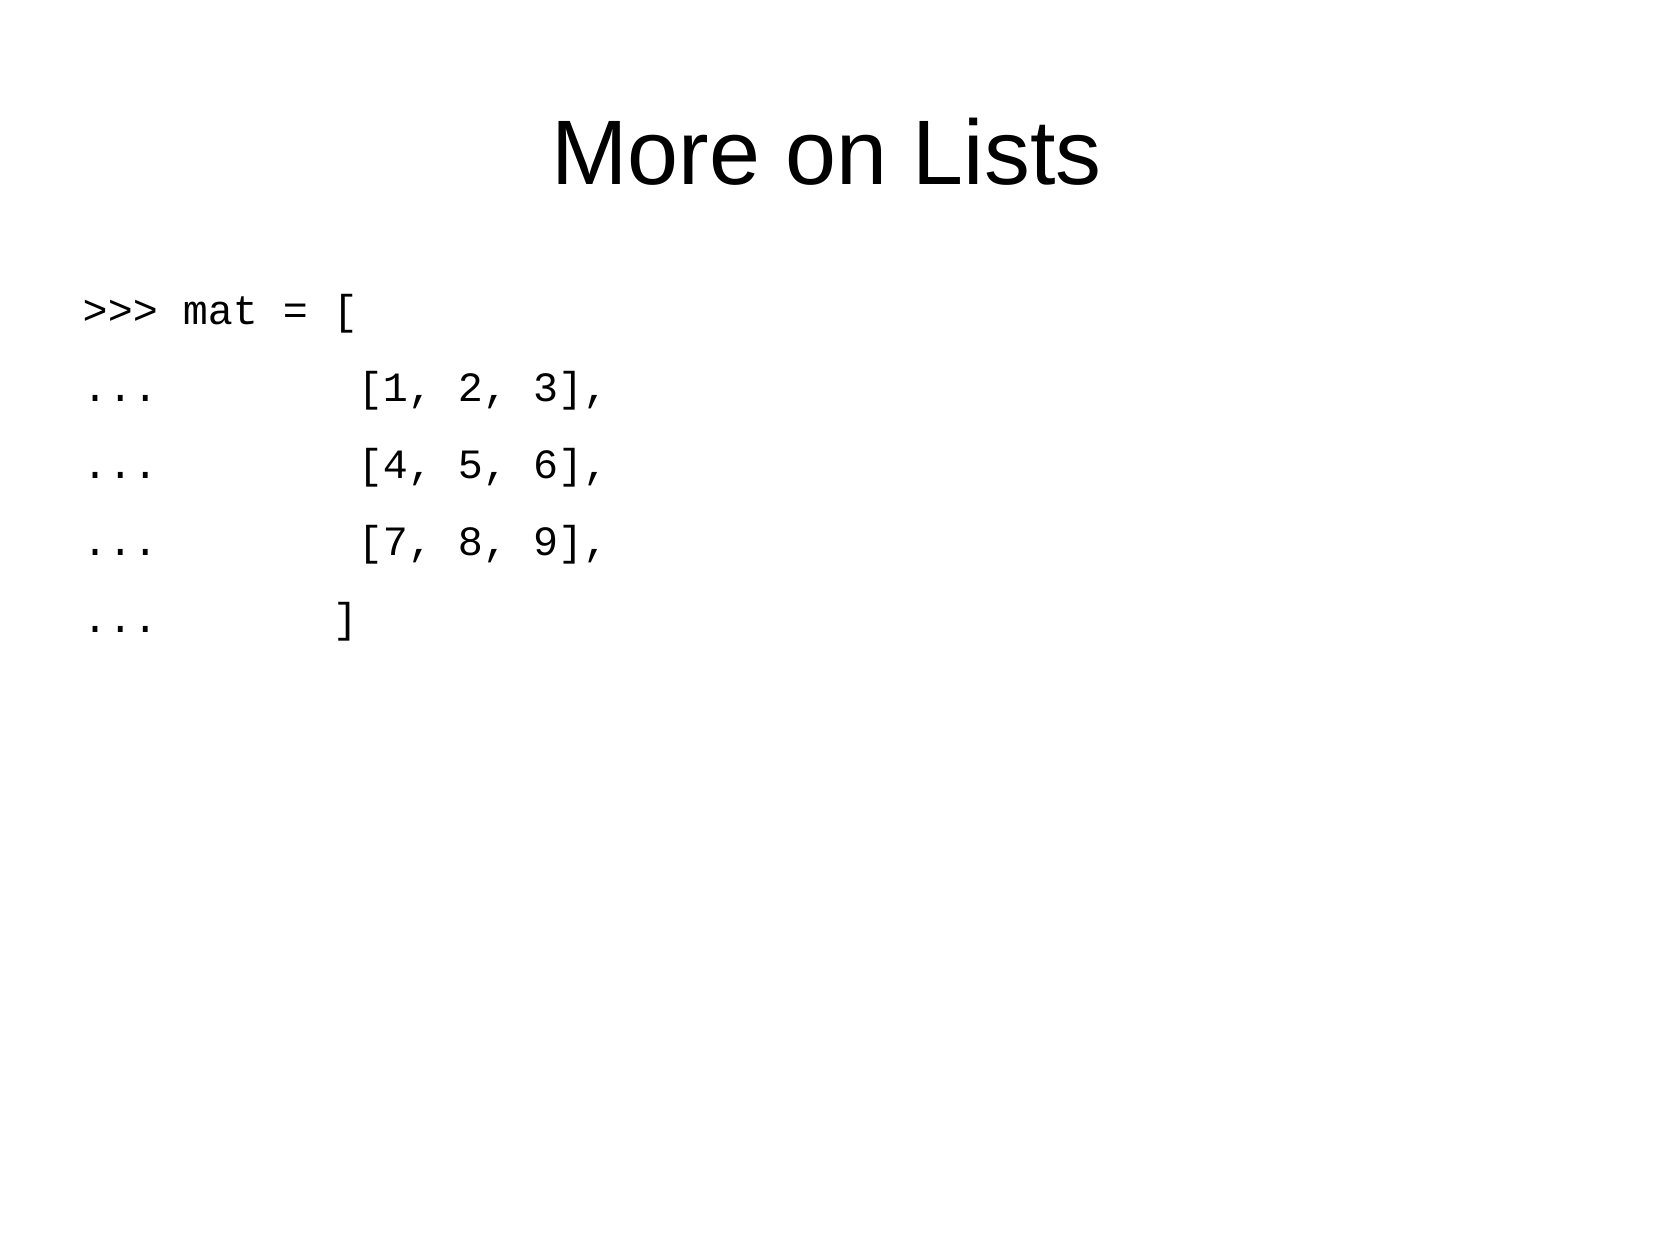

# More on Lists
>>> mat = [
... [1, 2, 3],
... [4, 5, 6],
... [7, 8, 9],
... ]